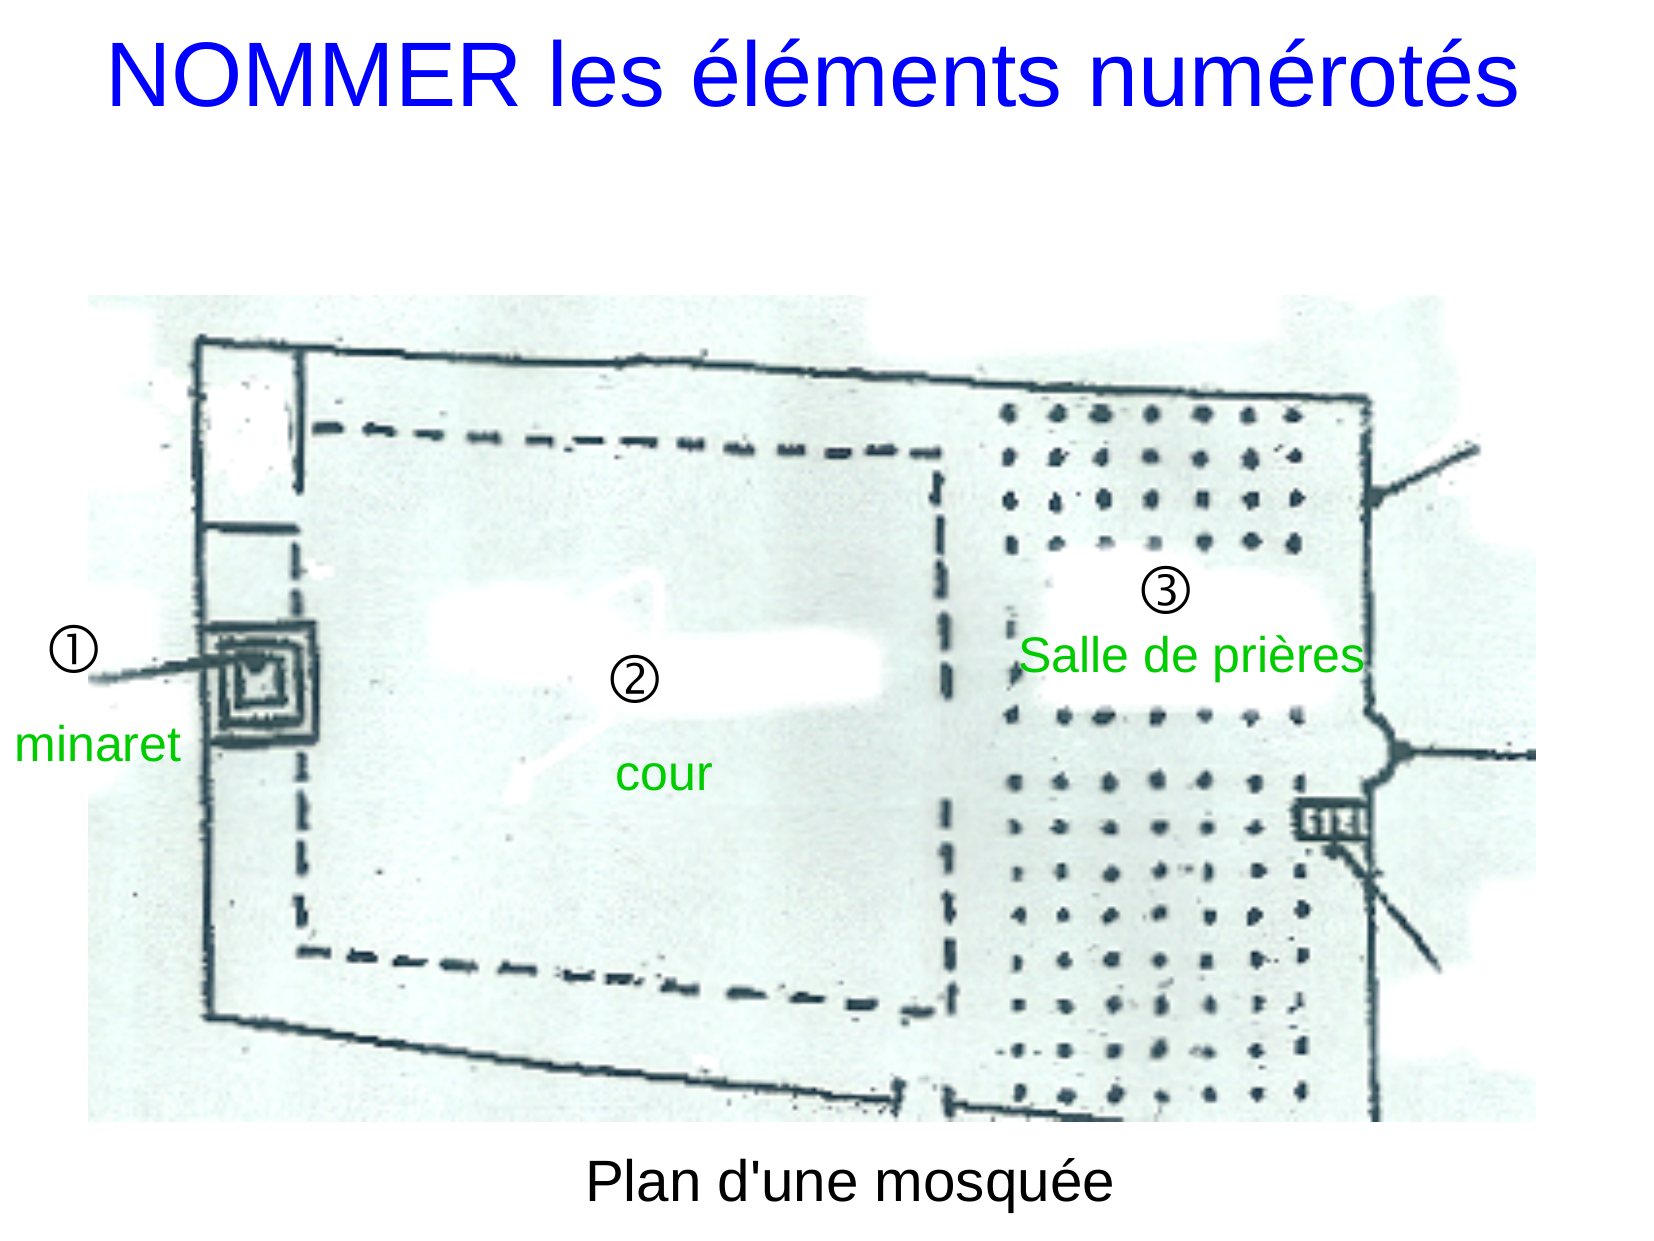

NOMMER les éléments numérotés


Salle de prières

minaret
cour
# Plan d'une mosquée